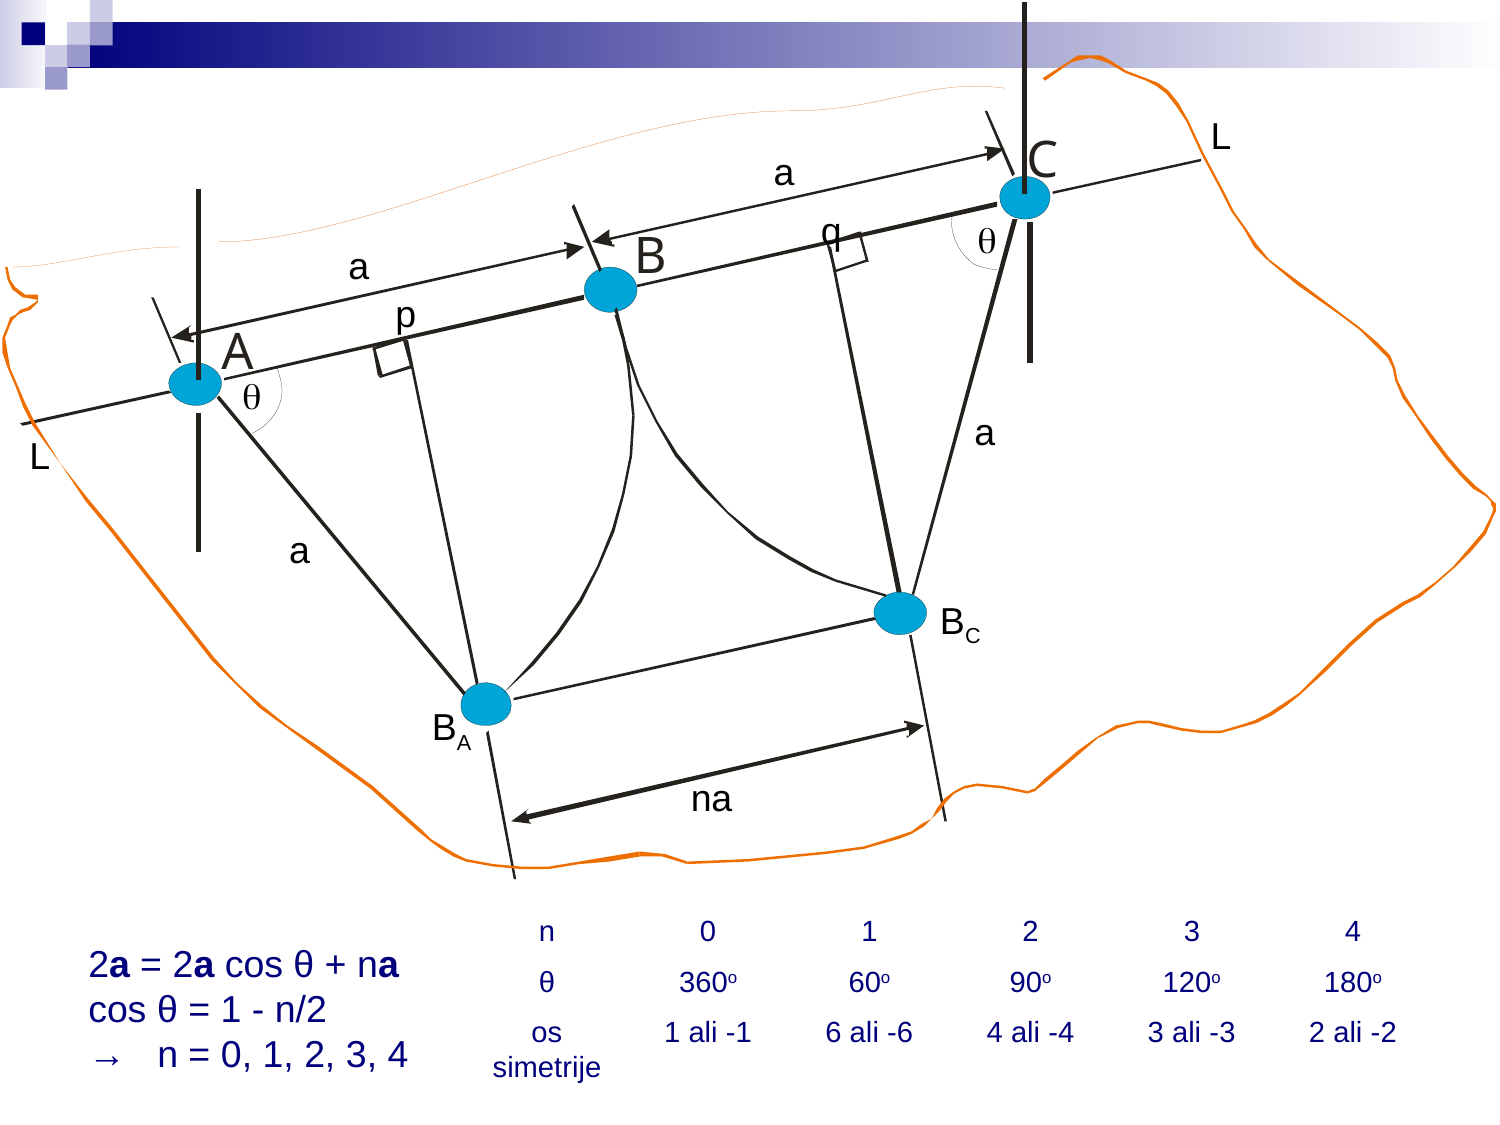

L
a
q

a
p

a
L
a
BC
BA
na
| n | 0 | 1 | 2 | 3 | 4 |
| --- | --- | --- | --- | --- | --- |
| θ | 360o | 60o | 90o | 120o | 180o |
| os simetrije | 1 ali -1 | 6 ali -6 | 4 ali -4 | 3 ali -3 | 2 ali -2 |
2a = 2a cos θ + na
cos θ = 1 - n/2
→ n = 0, 1, 2, 3, 4